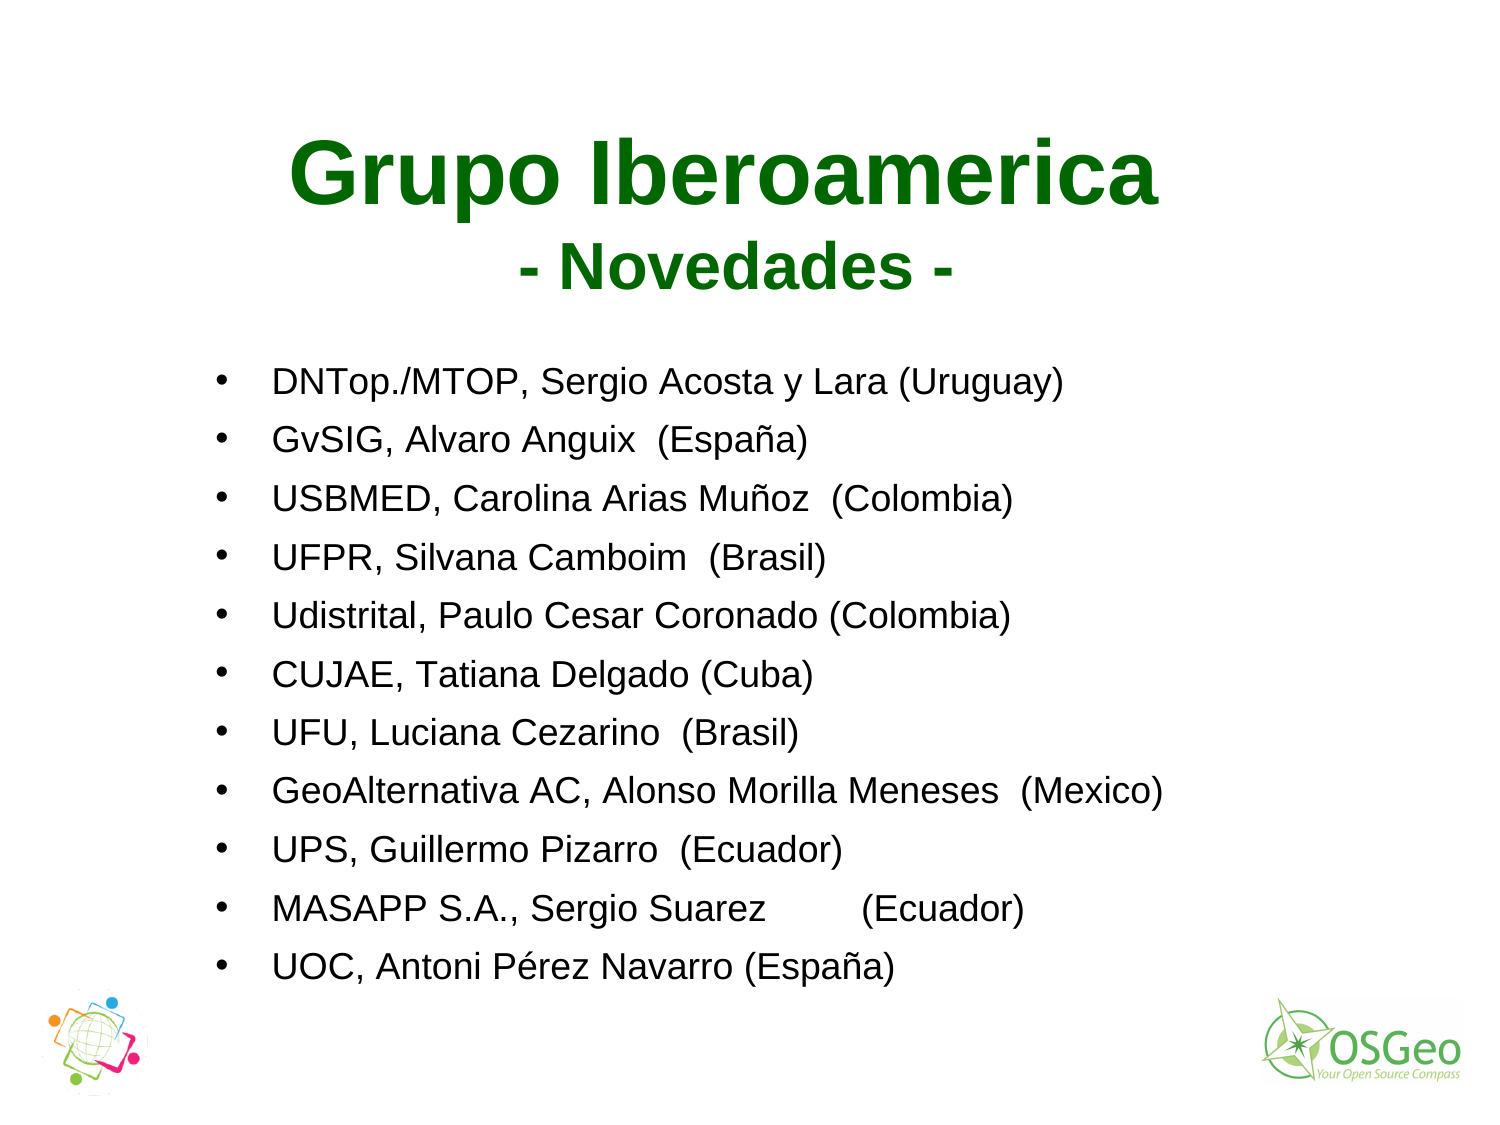

Grupo Iberoamerica
- Novedades -
DNTop./MTOP, Sergio Acosta y Lara (Uruguay)
GvSIG, Alvaro Anguix (España)
USBMED, Carolina Arias Muñoz (Colombia)
UFPR, Silvana Camboim (Brasil)
Udistrital, Paulo Cesar Coronado (Colombia)
CUJAE, Tatiana Delgado (Cuba)
UFU, Luciana Cezarino (Brasil)
GeoAlternativa AC, Alonso Morilla Meneses (Mexico)
UPS, Guillermo Pizarro (Ecuador)
MASAPP S.A., Sergio Suarez (Ecuador)
UOC, Antoni Pérez Navarro (España)